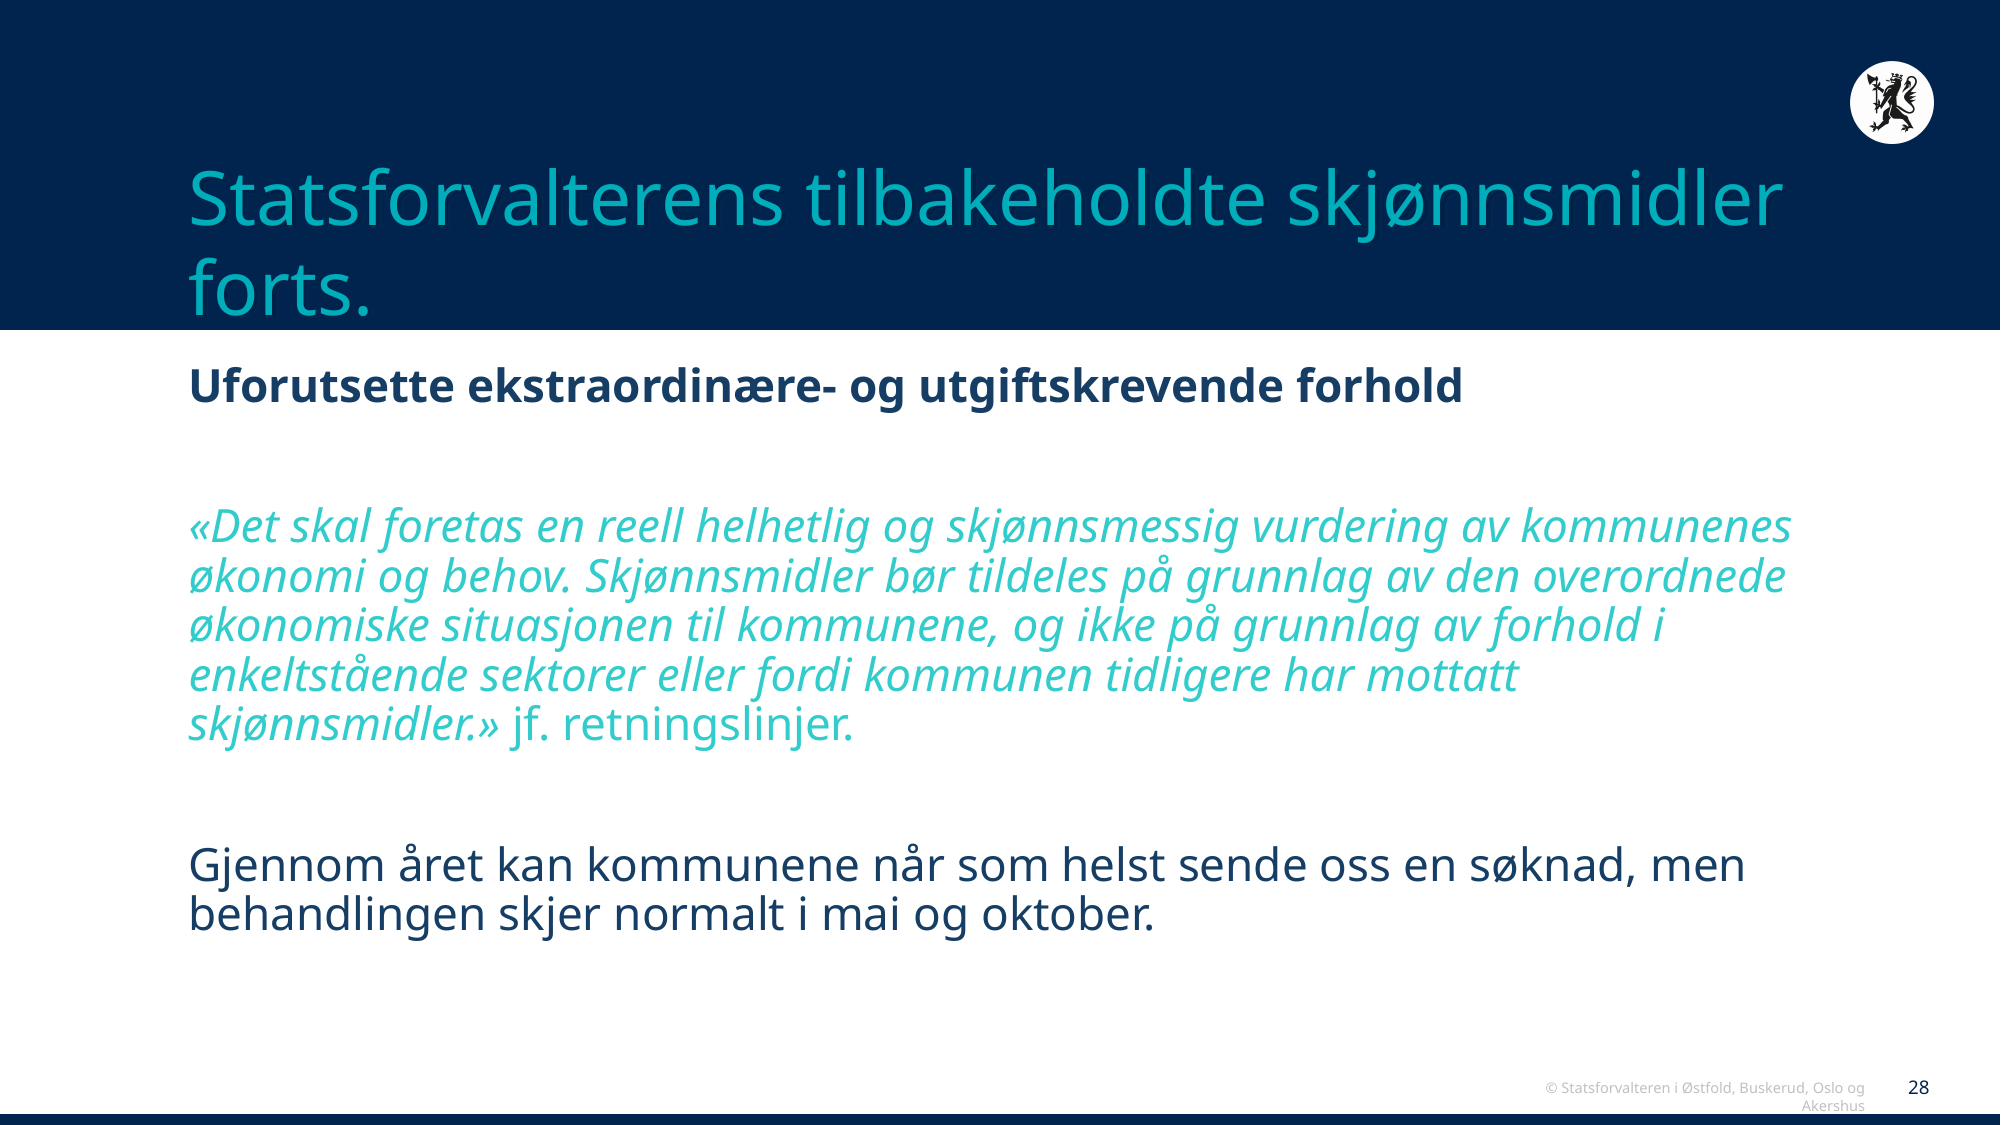

# Statsforvalterens tilbakeholdte skjønnsmidler forts.
Uforutsette ekstraordinære- og utgiftskrevende forhold
«Det skal foretas en reell helhetlig og skjønnsmessig vurdering av kommunenes økonomi og behov. Skjønnsmidler bør tildeles på grunnlag av den overordnede økonomiske situasjonen til kommunene, og ikke på grunnlag av forhold i enkeltstående sektorer eller fordi kommunen tidligere har mottatt skjønnsmidler.» jf. retningslinjer.
Gjennom året kan kommunene når som helst sende oss en søknad, men behandlingen skjer normalt i mai og oktober.